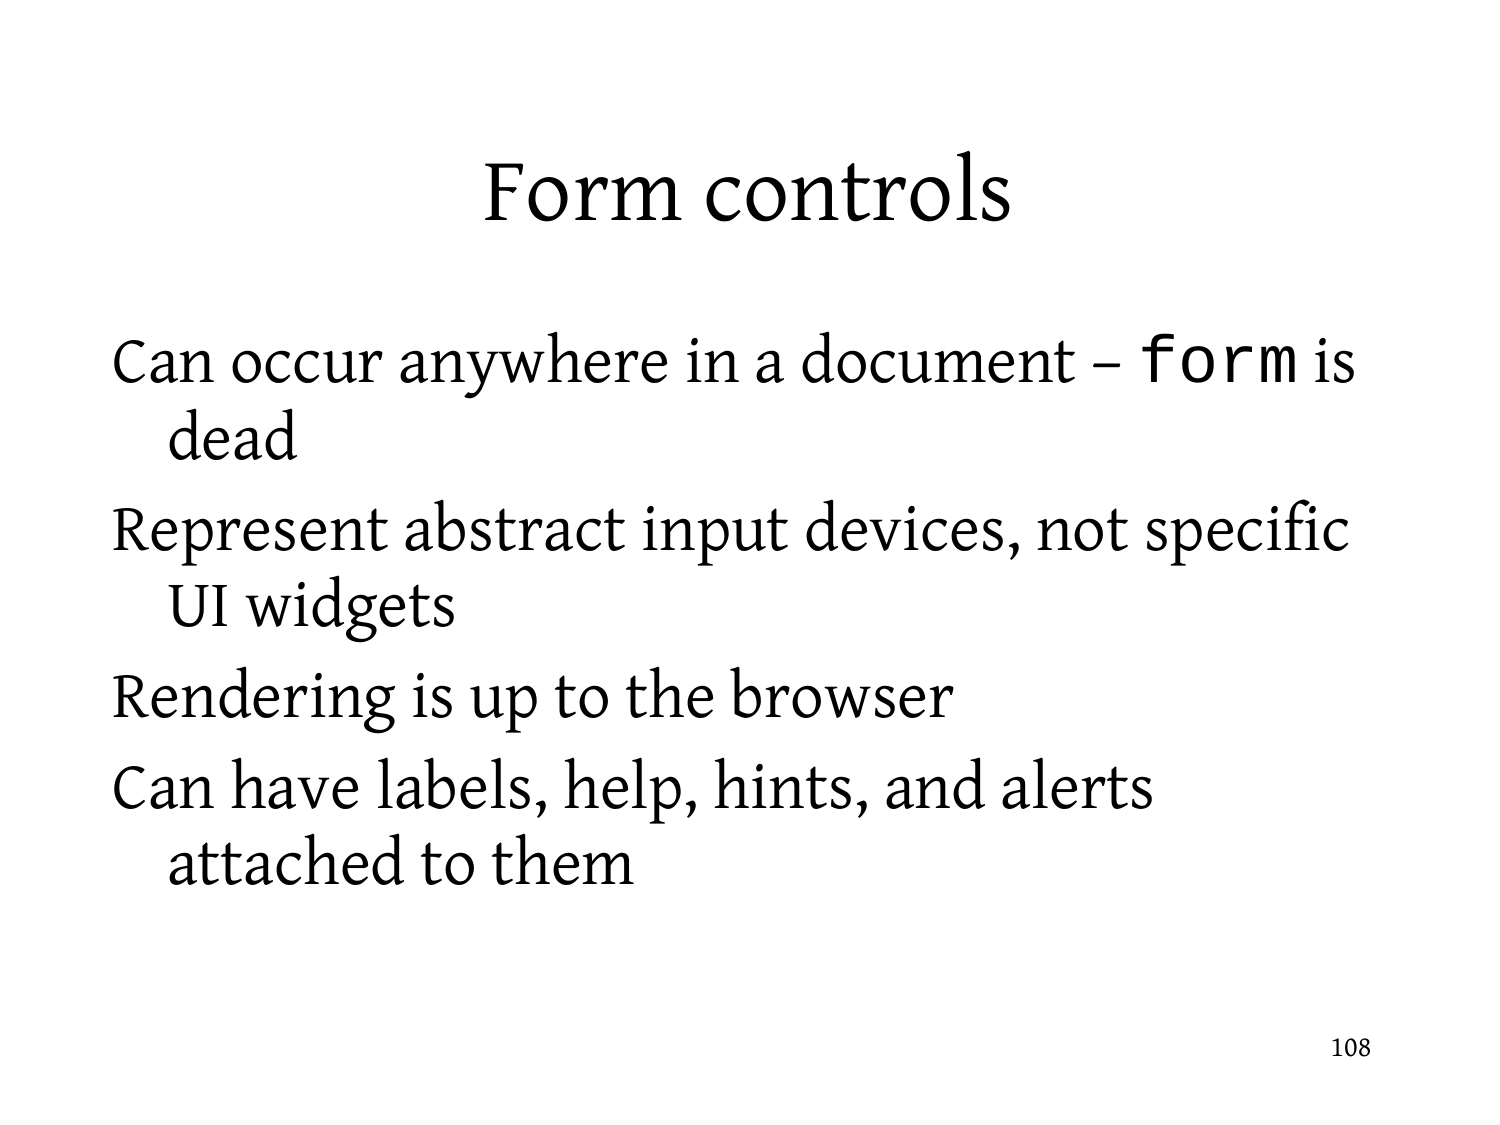

# Form controls
Can occur anywhere in a document – form is dead
Represent abstract input devices, not specific UI widgets
Rendering is up to the browser
Can have labels, help, hints, and alerts attached to them